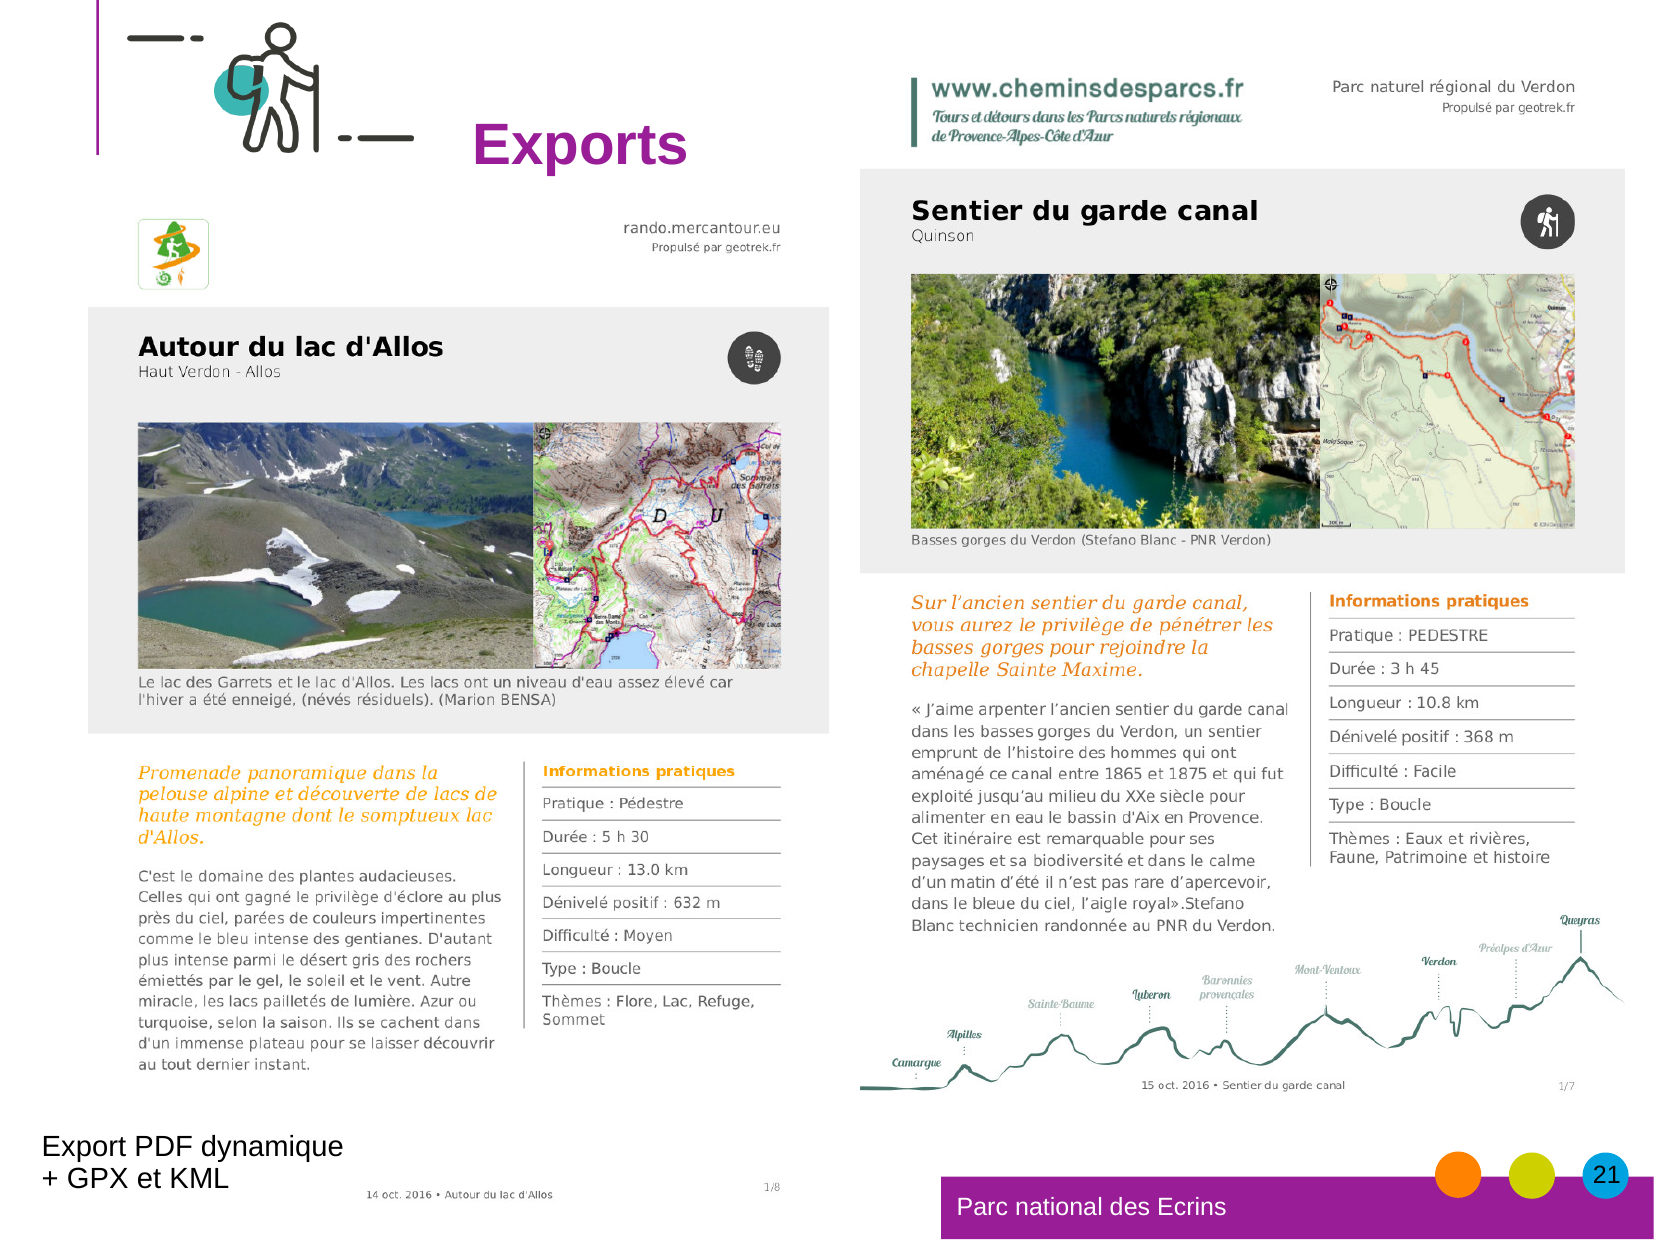

# Exports
Export PDF dynamique
+ GPX et KML